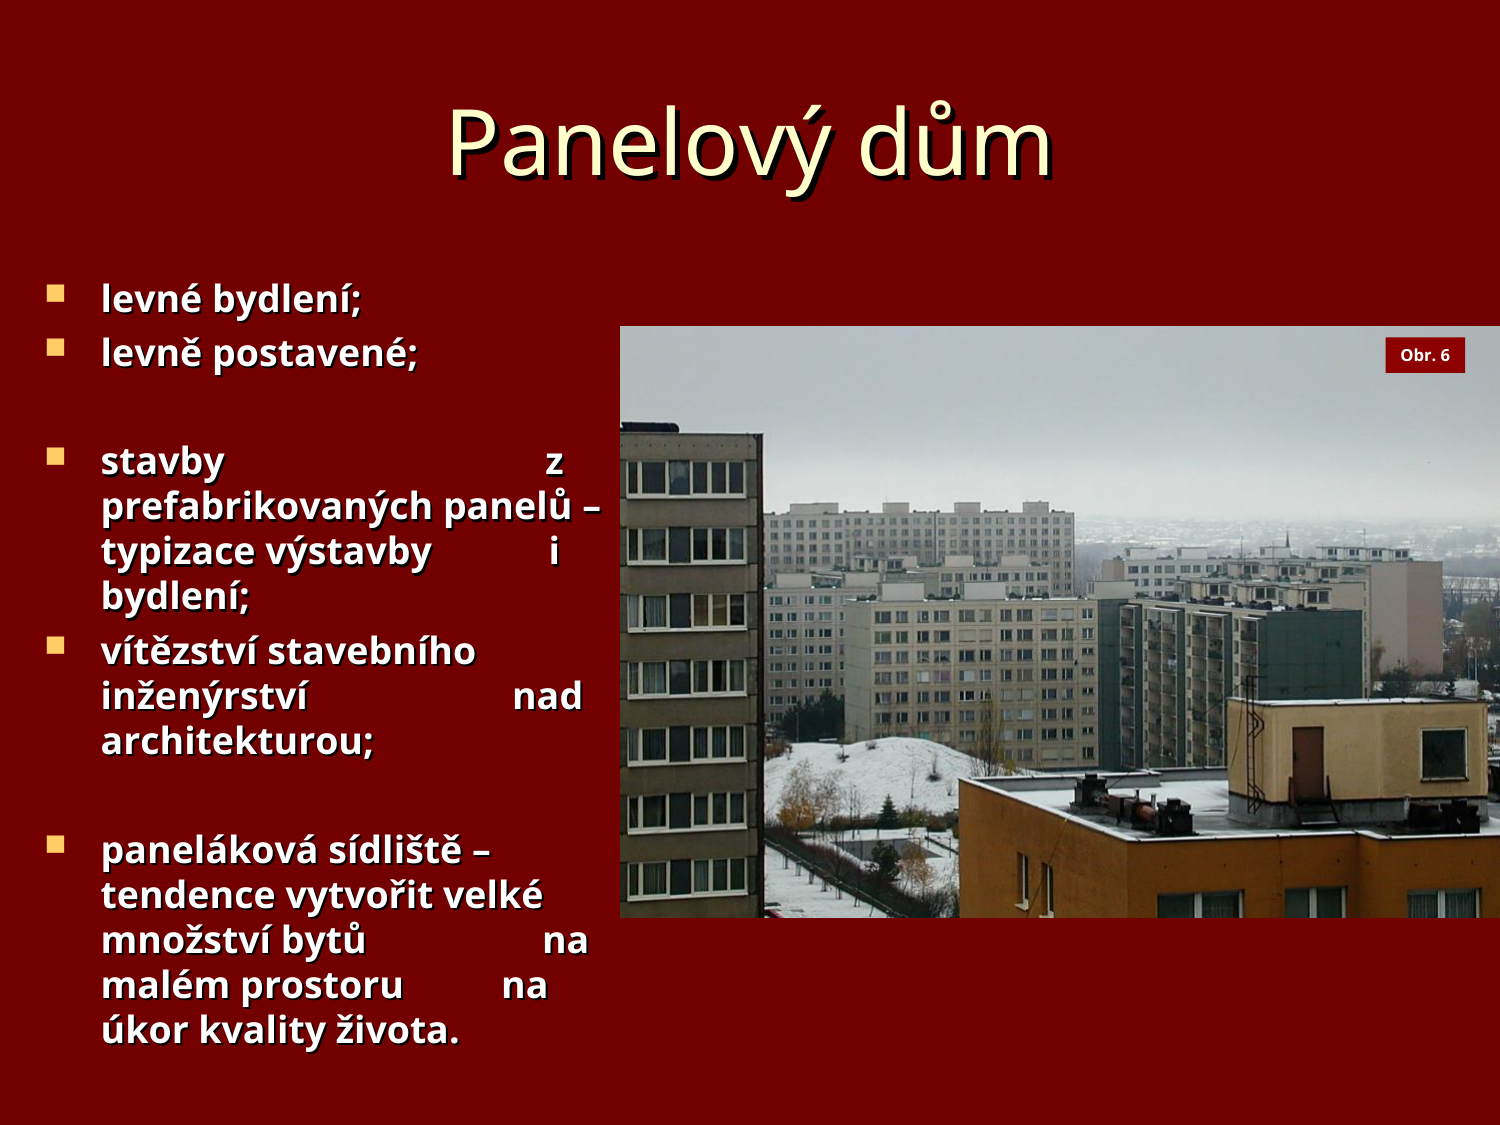

# Panelový dům
levné bydlení;
levně postavené;
stavby z prefabrikovaných panelů – typizace výstavby i bydlení;
vítězství stavebního inženýrství nad architekturou;
paneláková sídliště – tendence vytvořit velké množství bytů na malém prostoru na úkor kvality života.
Obr. 6